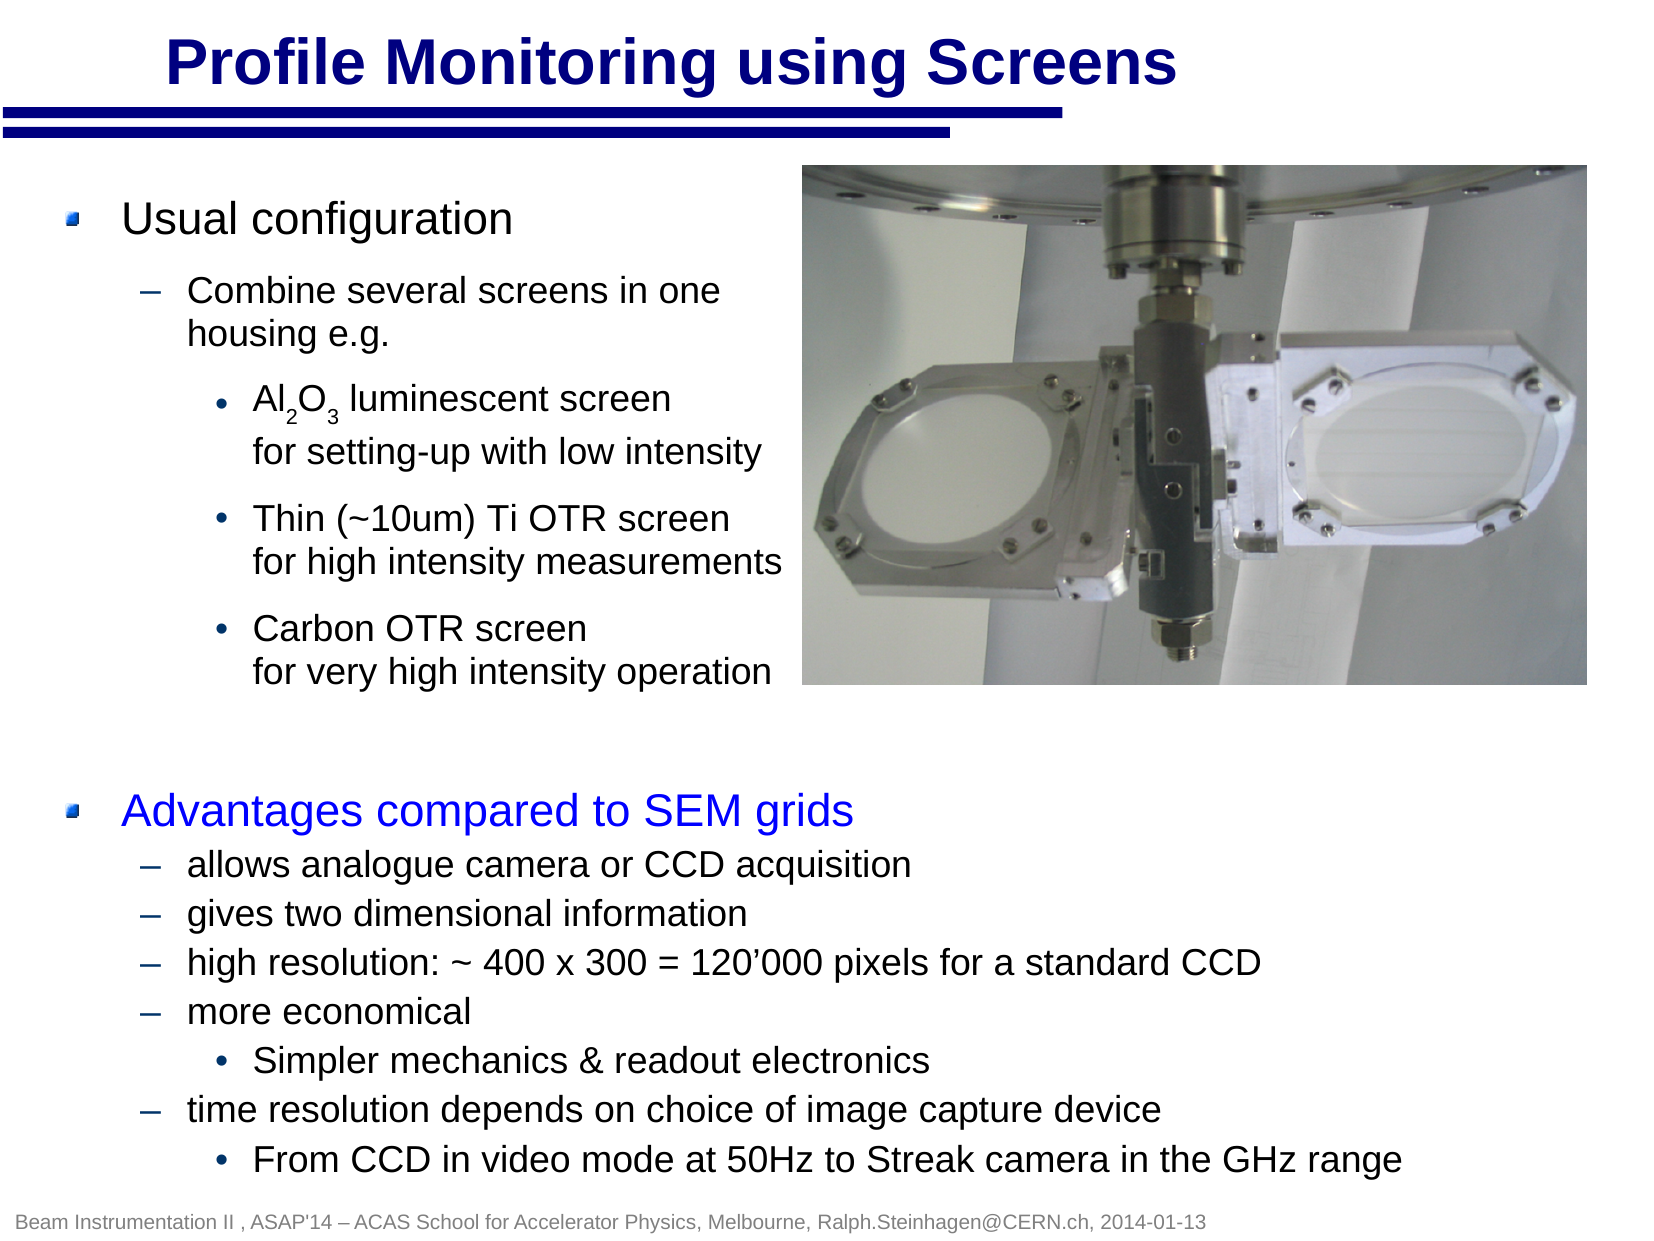

# Profile Monitoring using Screens
Usual configuration
Combine several screens in one 						housing e.g.
Al2O3 luminescent screen 						 for setting-up with low intensity
Thin (~10um) Ti OTR screen 						 for high intensity measurements
Carbon OTR screen 							 for very high intensity operation
Advantages compared to SEM grids
allows analogue camera or CCD acquisition
gives two dimensional information
high resolution: ~ 400 x 300 = 120’000 pixels for a standard CCD
more economical
Simpler mechanics & readout electronics
time resolution depends on choice of image capture device
From CCD in video mode at 50Hz to Streak camera in the GHz range